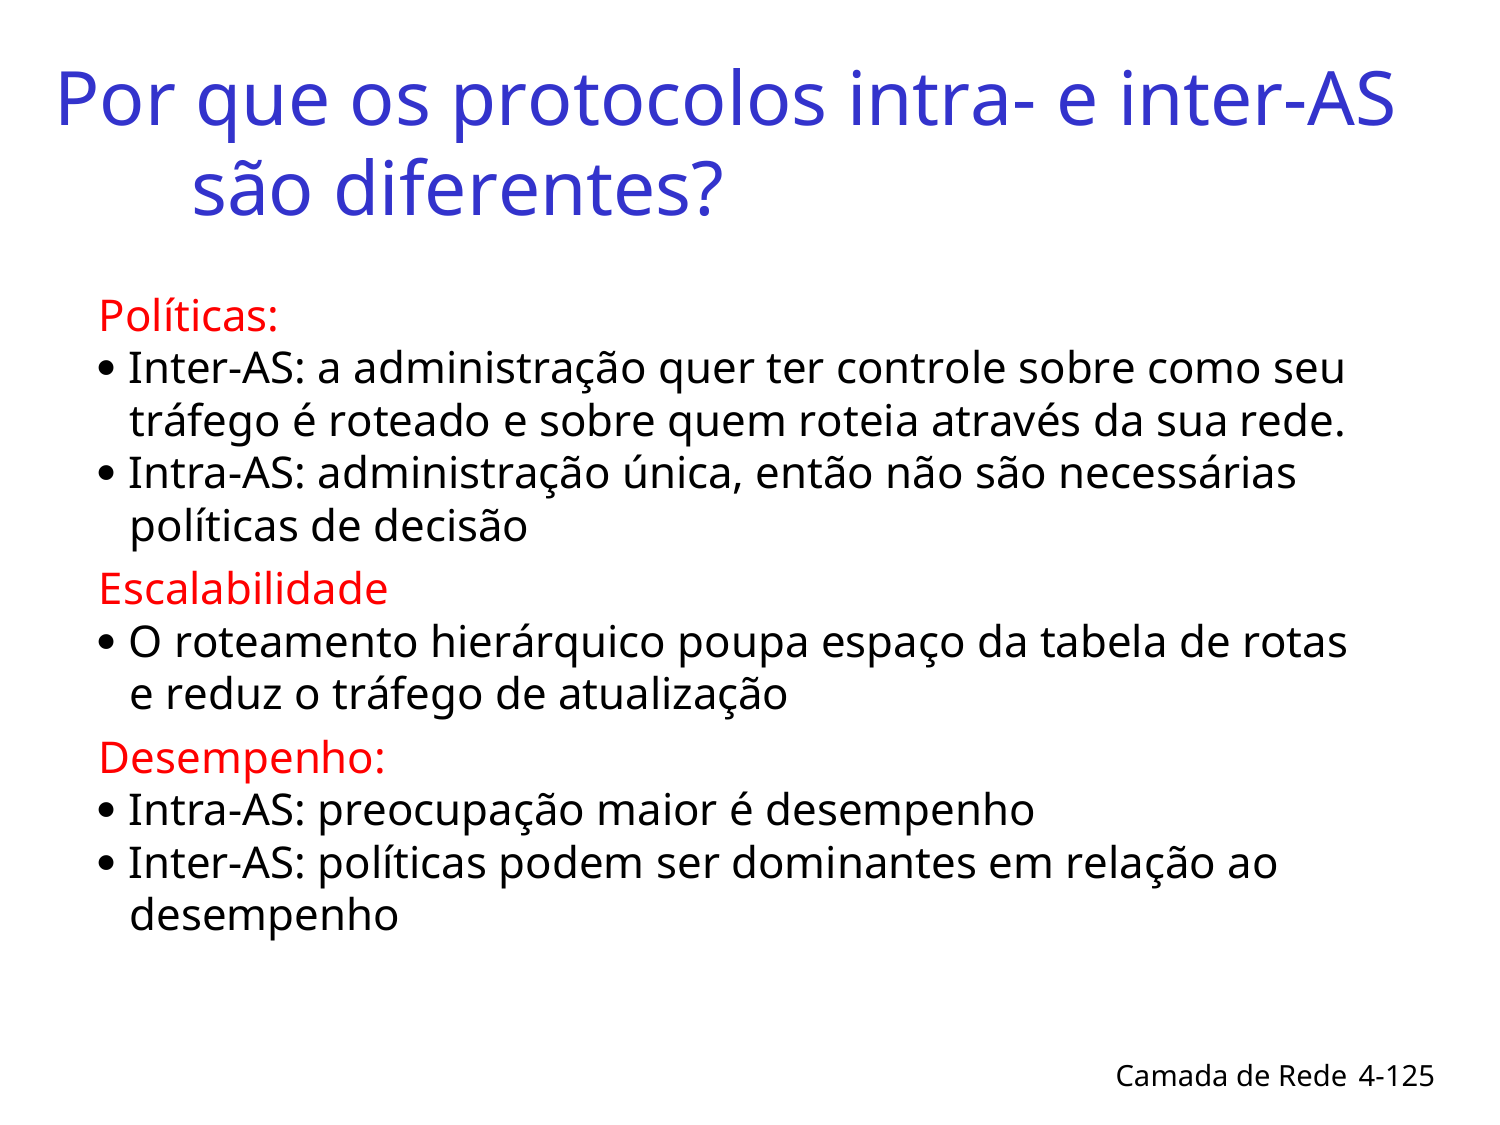

Por que os protocolos intra- e inter-AS são diferentes?
Políticas:
 Inter-AS: a administração quer ter controle sobre como seu tráfego é roteado e sobre quem roteia através da sua rede.
 Intra-AS: administração única, então não são necessárias políticas de decisão
Escalabilidade
 O roteamento hierárquico poupa espaço da tabela de rotas e reduz o tráfego de atualização
Desempenho:
 Intra-AS: preocupação maior é desempenho
 Inter-AS: políticas podem ser dominantes em relação ao desempenho
Camada de Rede